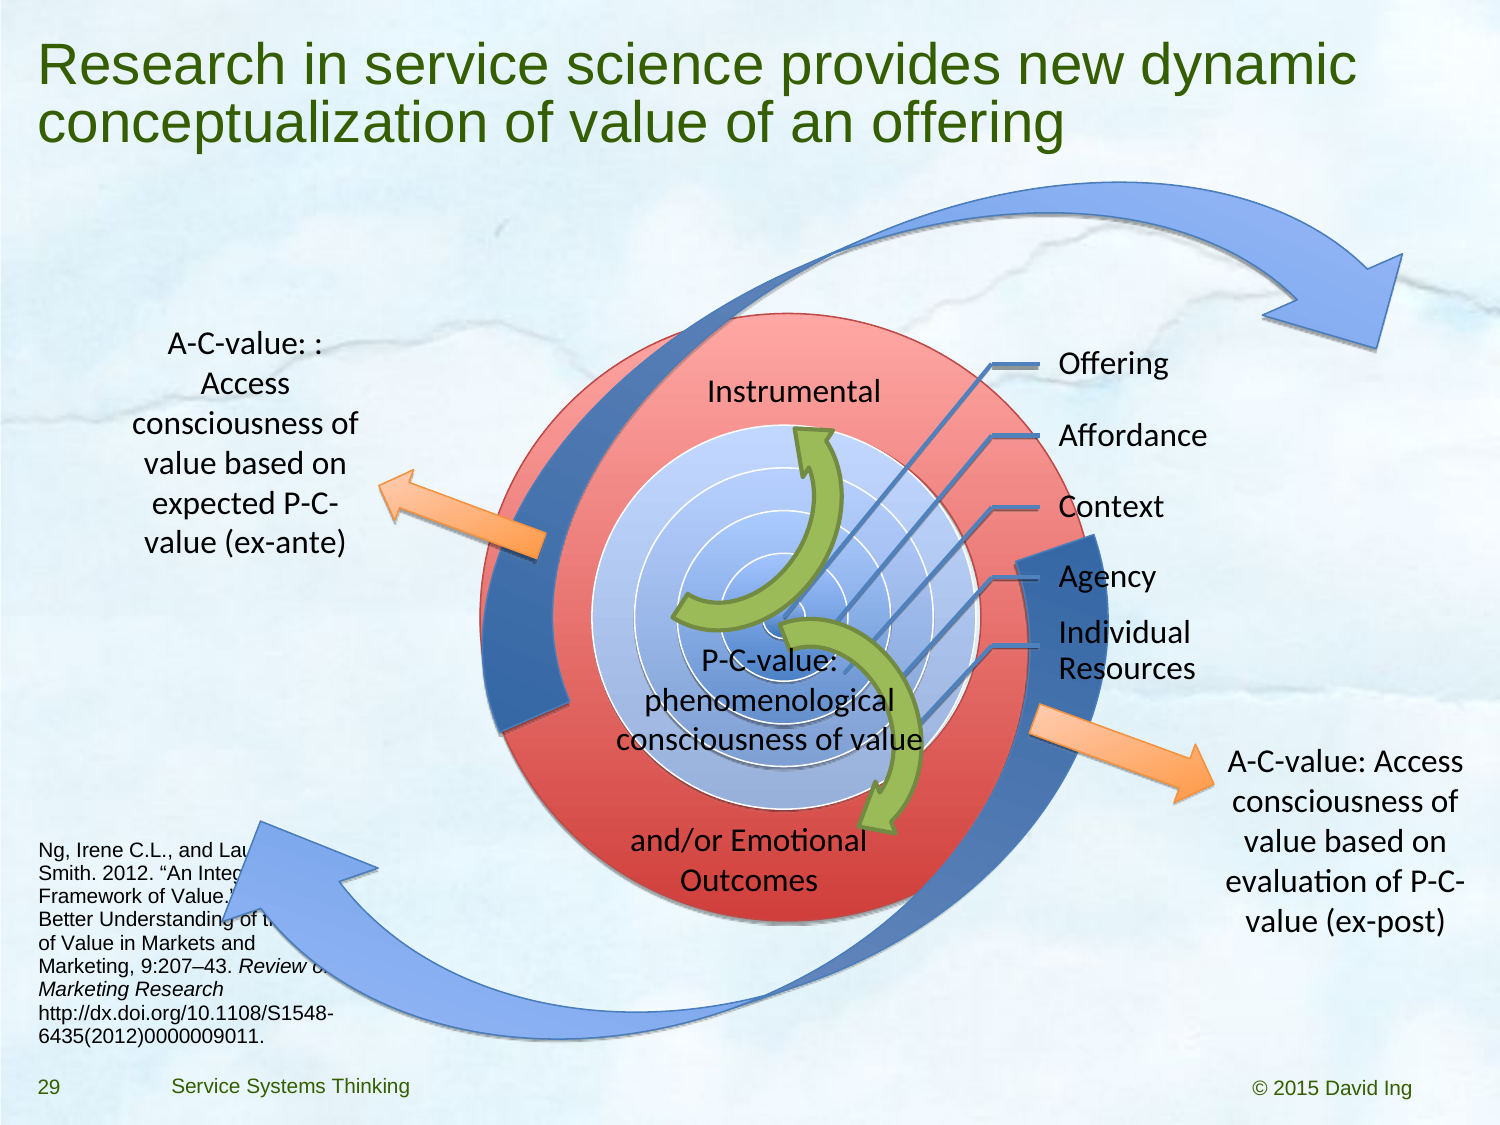

Instrumental
and/or Emotional Outcomes
A-C-value: : Access consciousness of value based on expected P-C-value (ex-ante)
Offering
Affordance
Context
Agency
Individual Resources
A-C-value: Access consciousness of value based on evaluation of P-C-value (ex-post)
# Research in service science provides new dynamic conceptualization of value of an offering
P-C-value: phenomenological consciousness of value
Ng, Irene C.L., and Laura A. Smith. 2012. “An Integrative Framework of Value.” In Toward a Better Understanding of the Role of Value in Markets and Marketing, 9:207–43. Review of Marketing Research http://dx.doi.org/10.1108/S1548-6435(2012)0000009011.
Service Systems Thinking
29